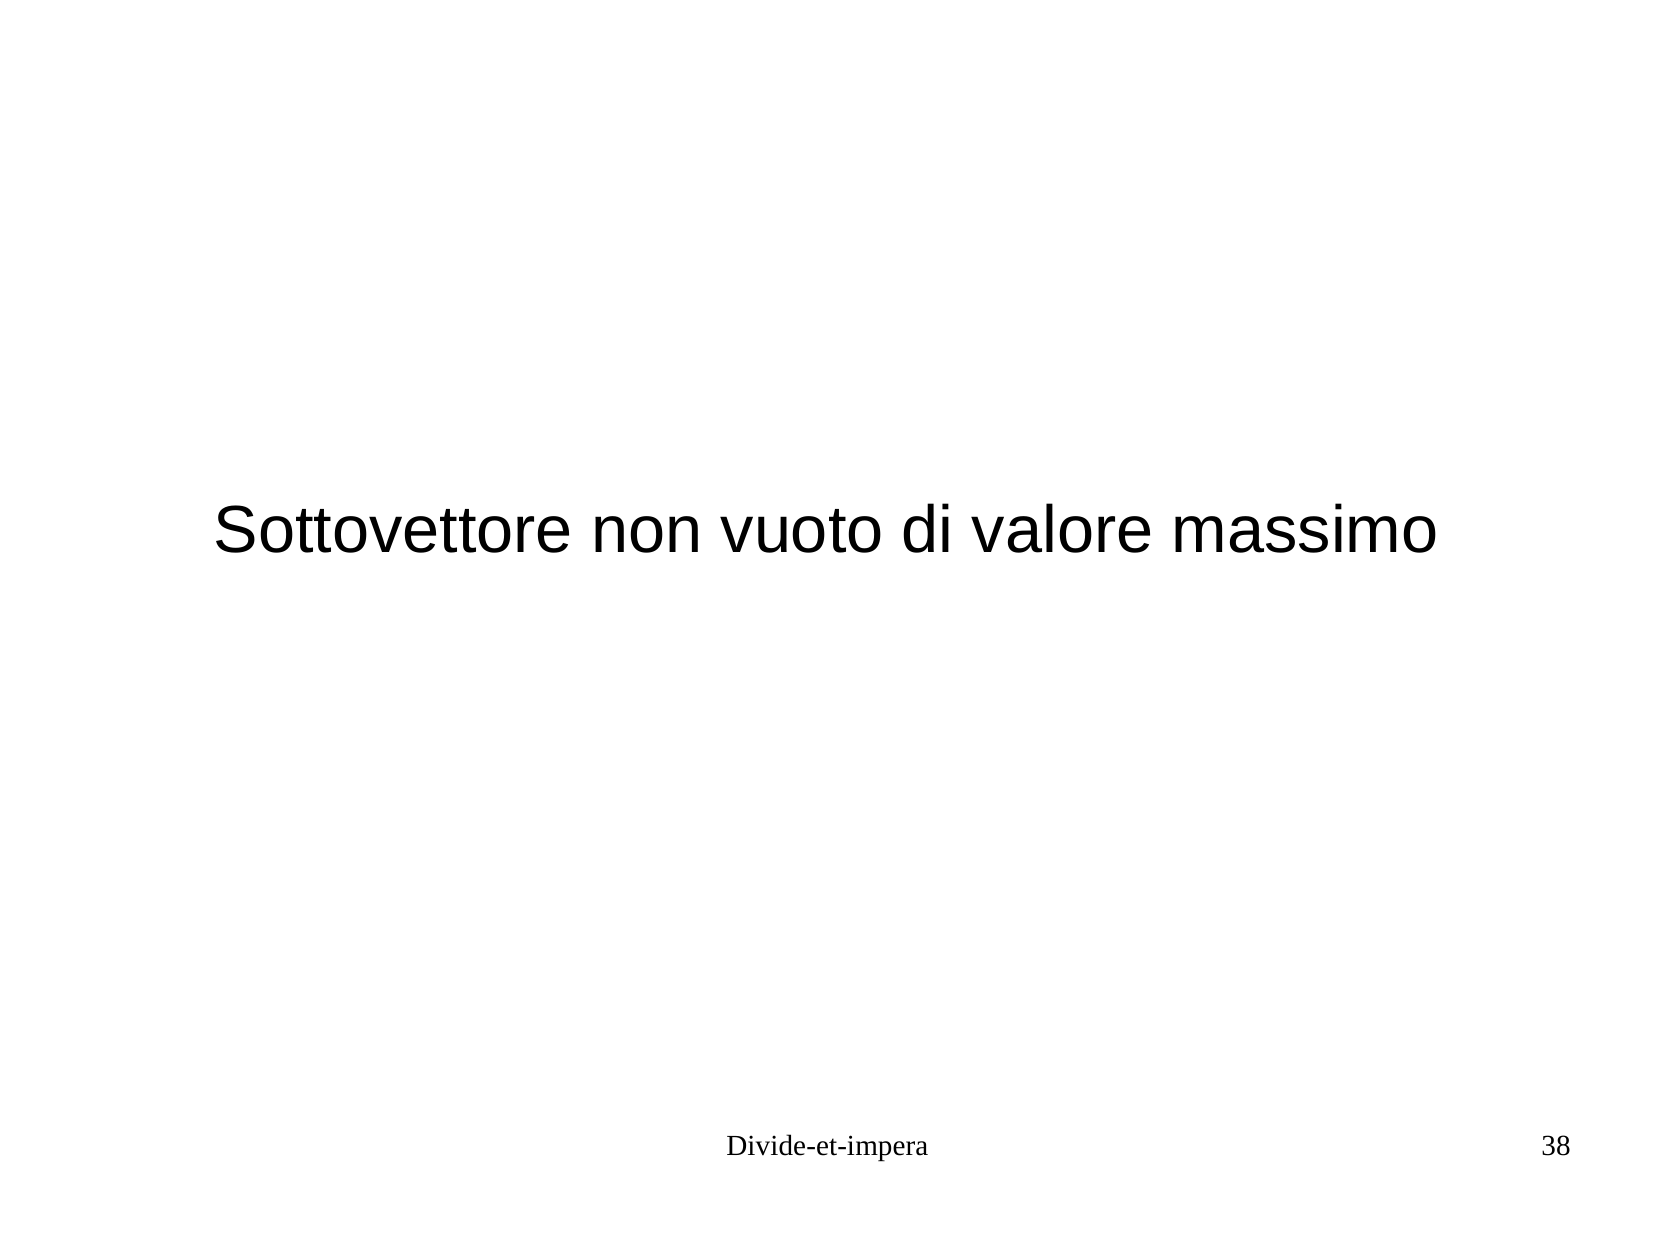

# Sottovettore non vuoto di valore massimo
Divide-et-impera
38